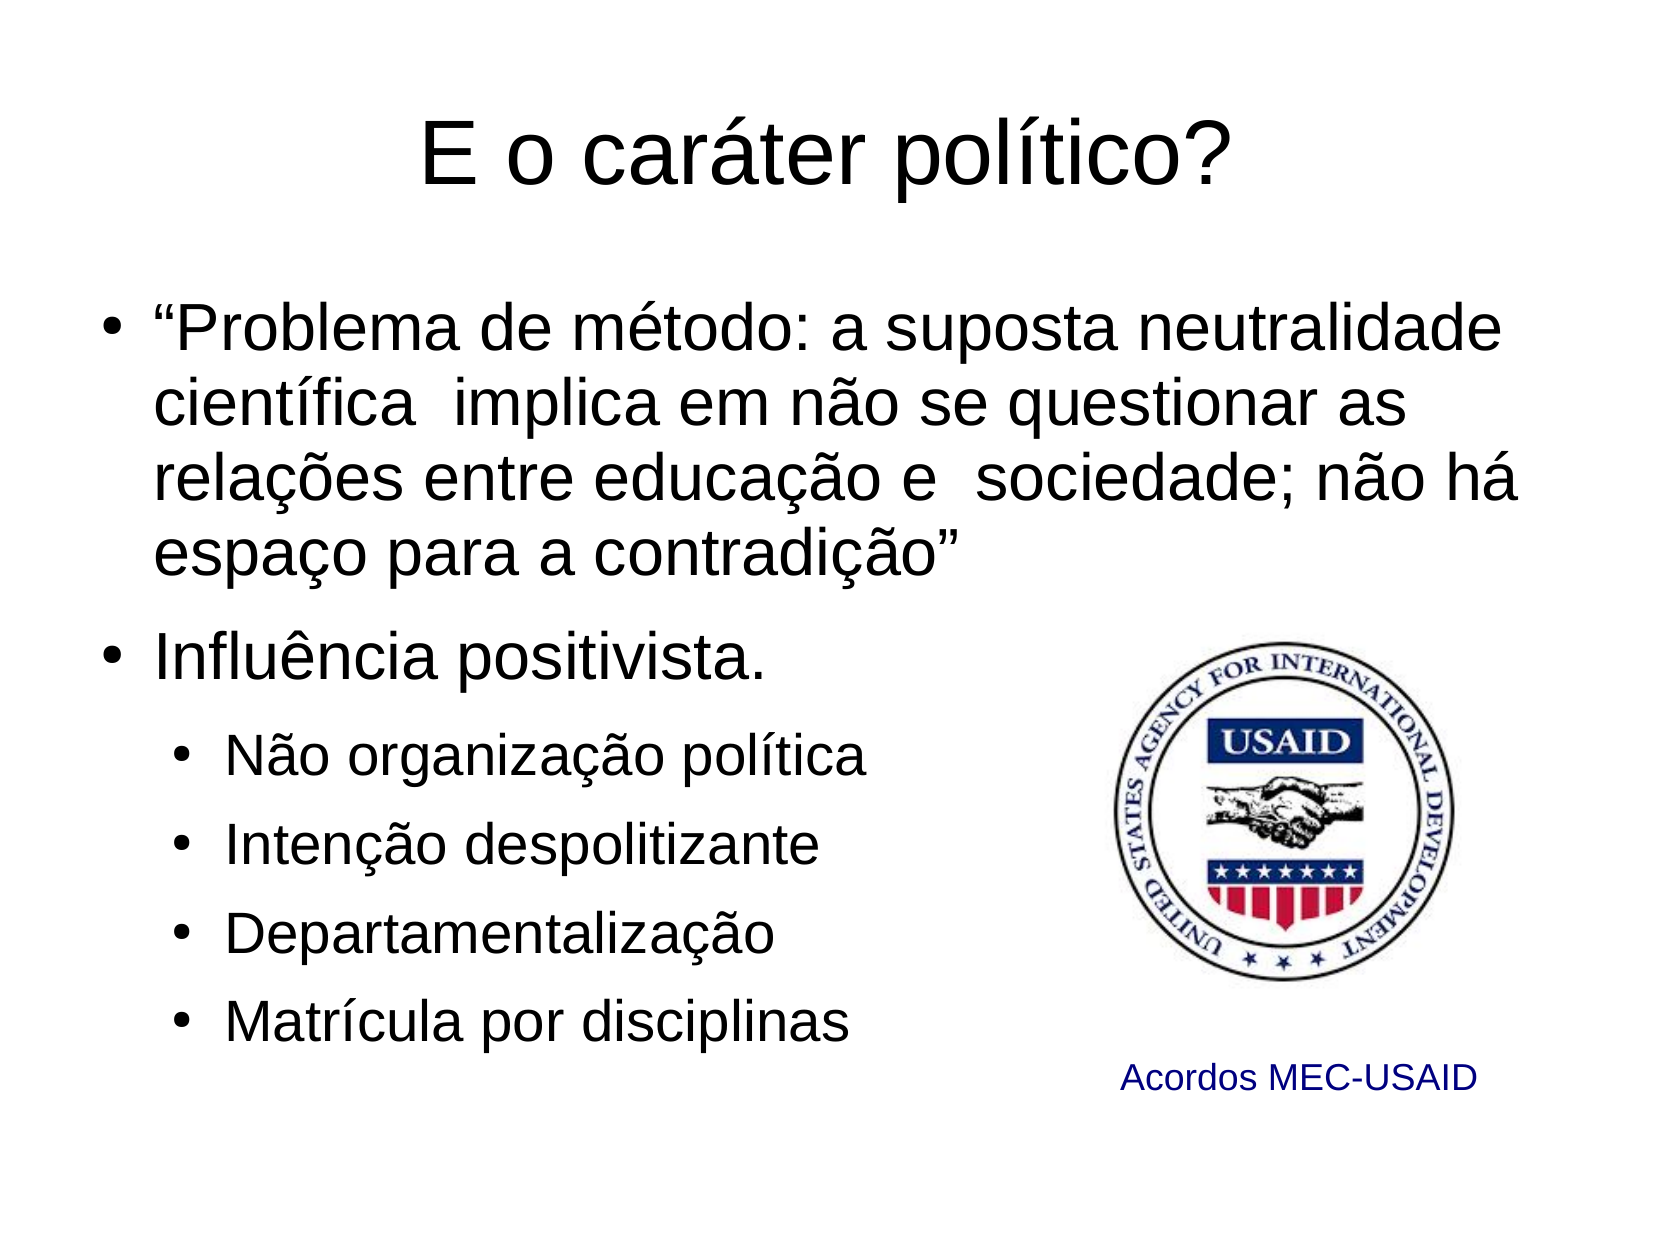

# E o caráter político?
“Problema de método: a suposta neutralidade científica implica em não se questionar as relações entre educação e sociedade; não há espaço para a contradição”
Influência positivista.
Não organização política
Intenção despolitizante
Departamentalização
Matrícula por disciplinas
Acordos MEC-USAID